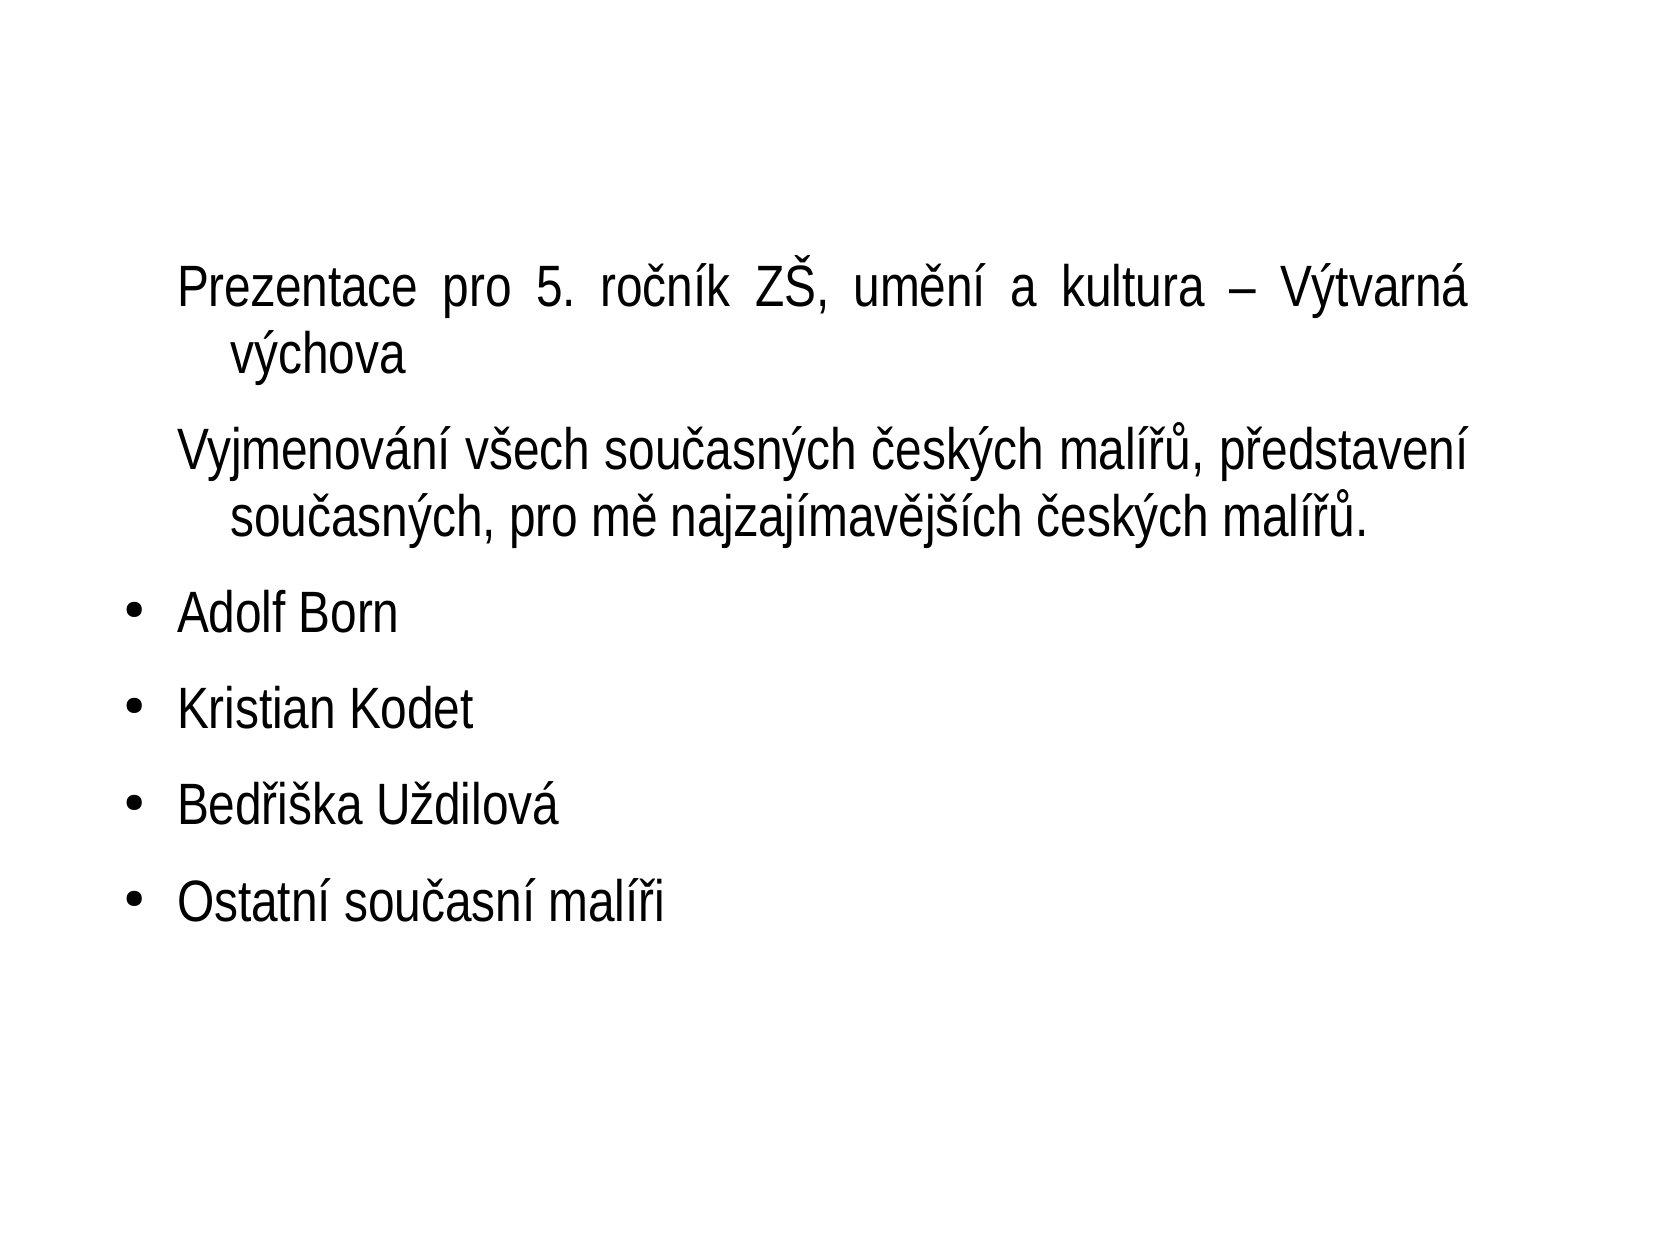

# Prezentace pro 5. ročník ZŠ, umění a kultura – Výtvarná výchova
Vyjmenování všech současných českých malířů, představení současných, pro mě najzajímavějších českých malířů.
Adolf Born
Kristian Kodet
Bedřiška Uždilová
Ostatní současní malíři